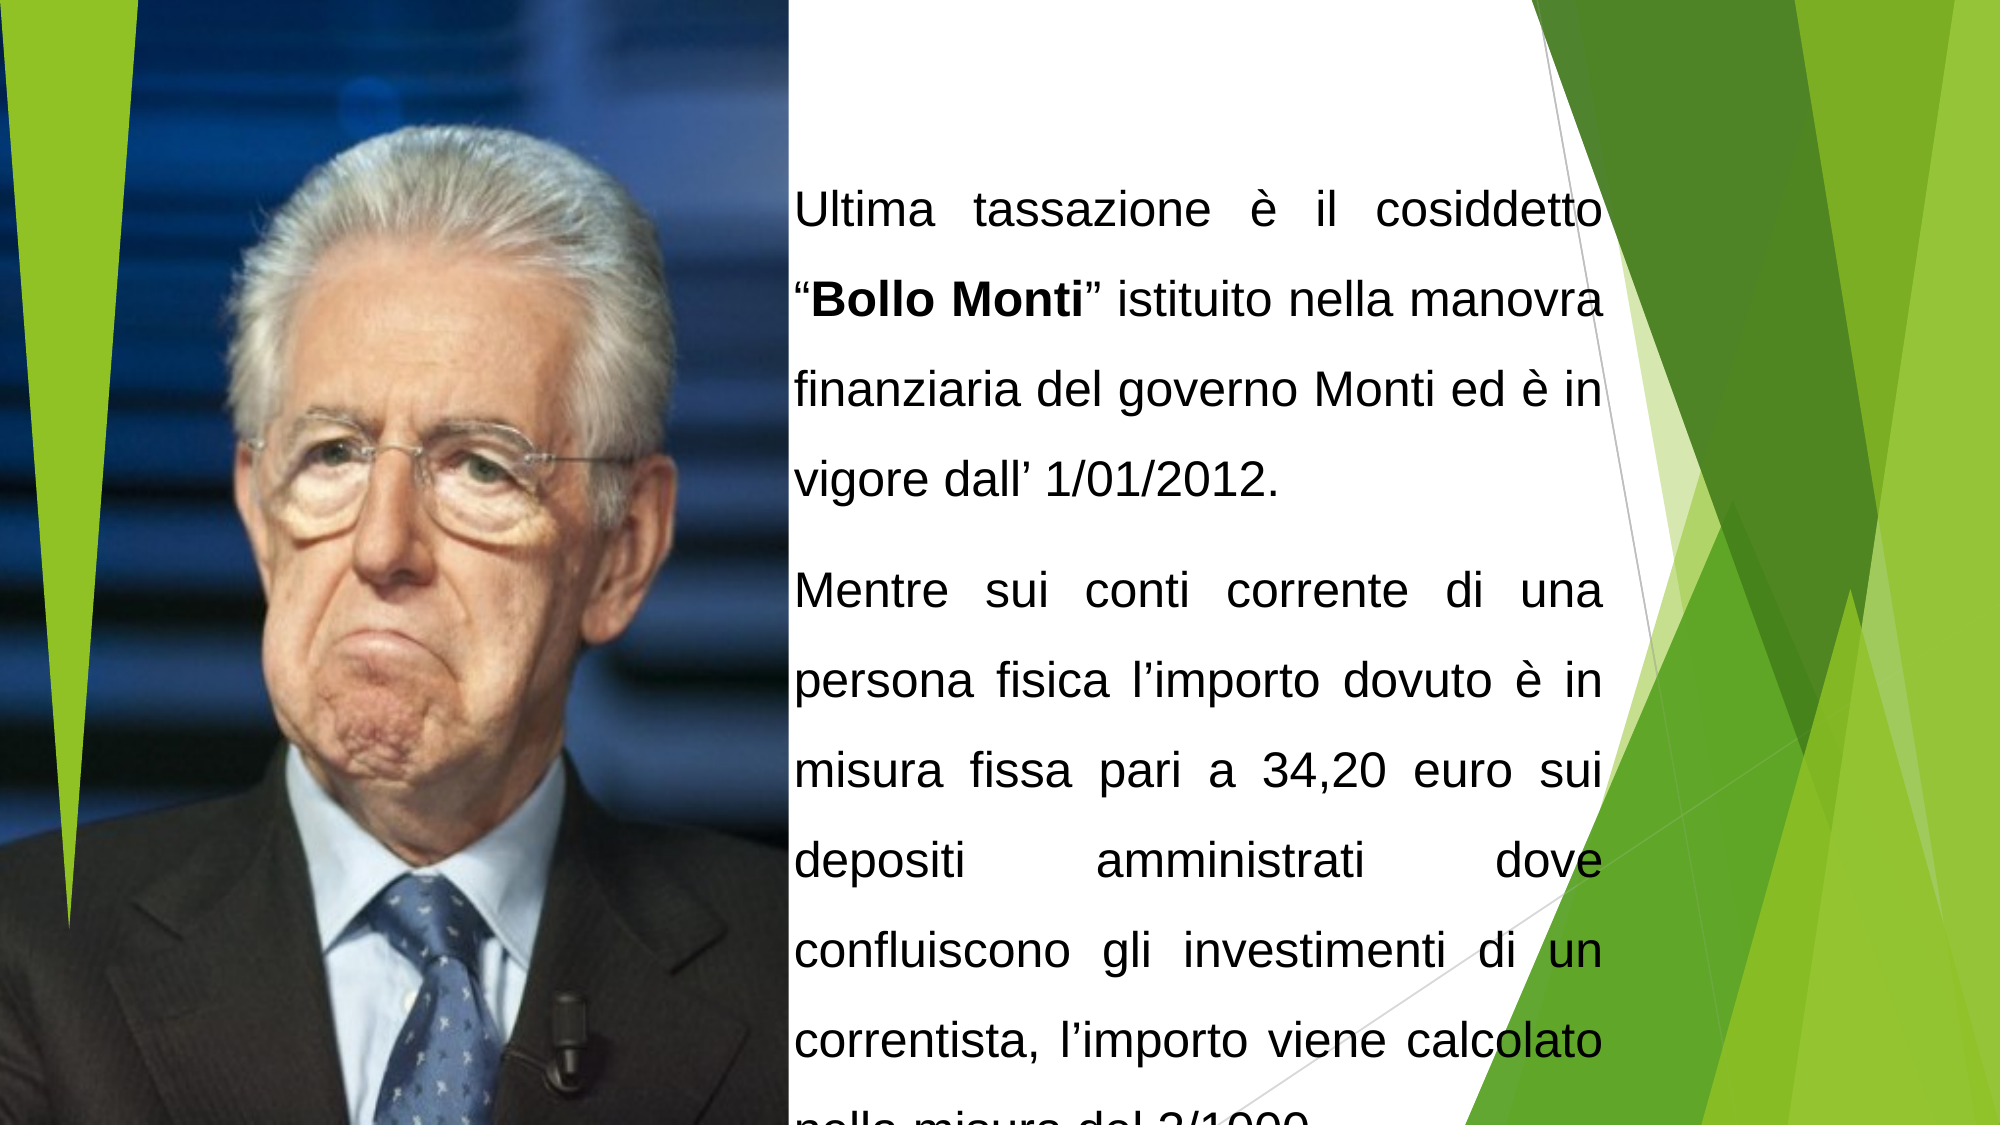

Ultima tassazione è il cosiddetto “Bollo Monti” istituito nella manovra finanziaria del governo Monti ed è in vigore dall’ 1/01/2012.
Mentre sui conti corrente di una persona fisica l’importo dovuto è in misura fissa pari a 34,20 euro sui depositi amministrati dove confluiscono gli investimenti di un correntista, l’importo viene calcolato nella misura del 2/1000.